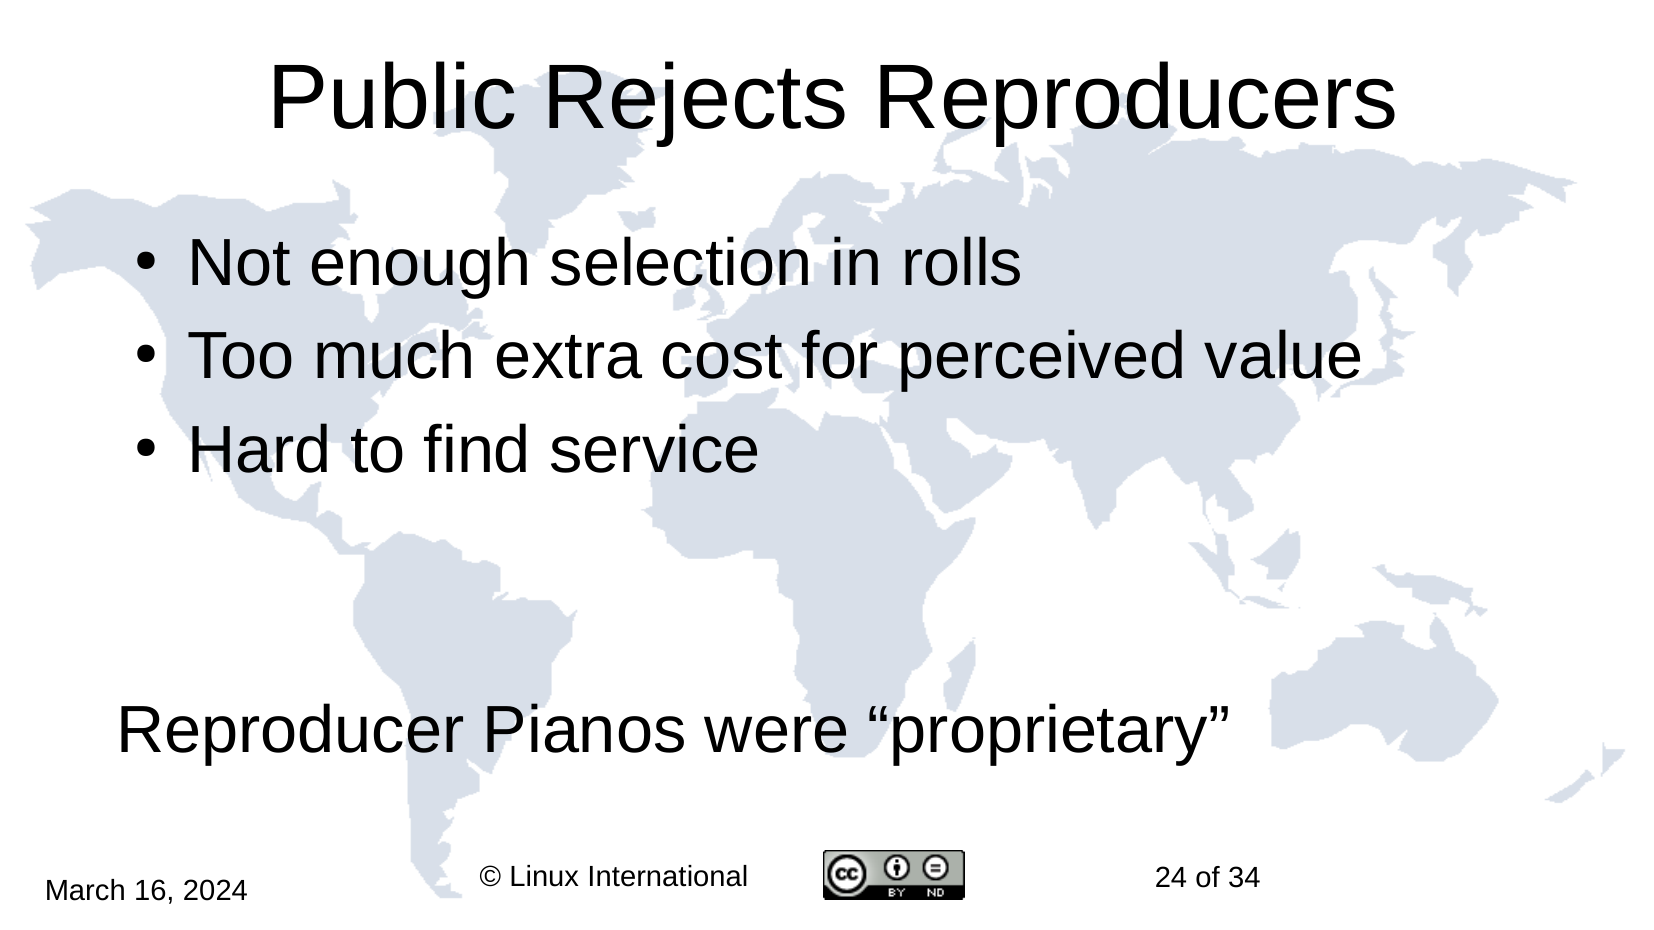

# Public Rejects Reproducers
Not enough selection in rolls
Too much extra cost for perceived value
Hard to find service
Reproducer Pianos were “proprietary”